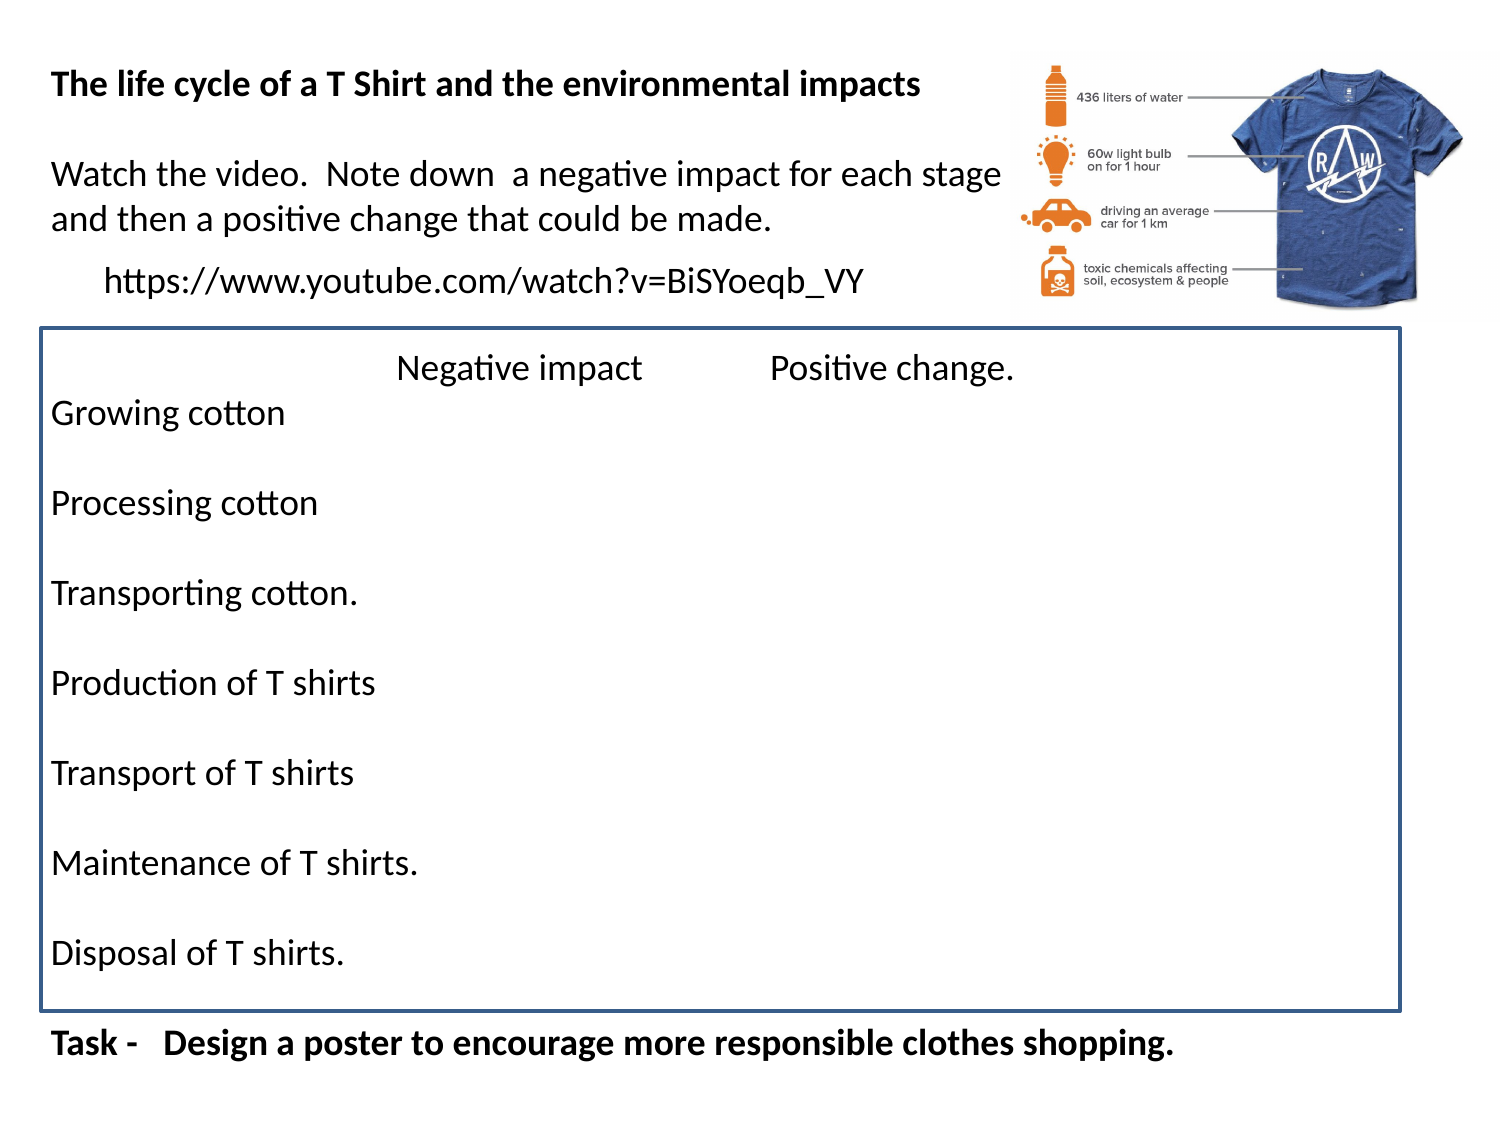

The life cycle of a T Shirt and the environmental impacts
Watch the video. Note down a negative impact for each stage and then a positive change that could be made.
https://www.youtube.com/watch?v=BiSYoeqb_VY
		 Negative impact Positive change.
Growing cotton
Processing cotton
Transporting cotton.
Production of T shirts
Transport of T shirts
Maintenance of T shirts.
Disposal of T shirts.
Task - Design a poster to encourage more responsible clothes shopping.